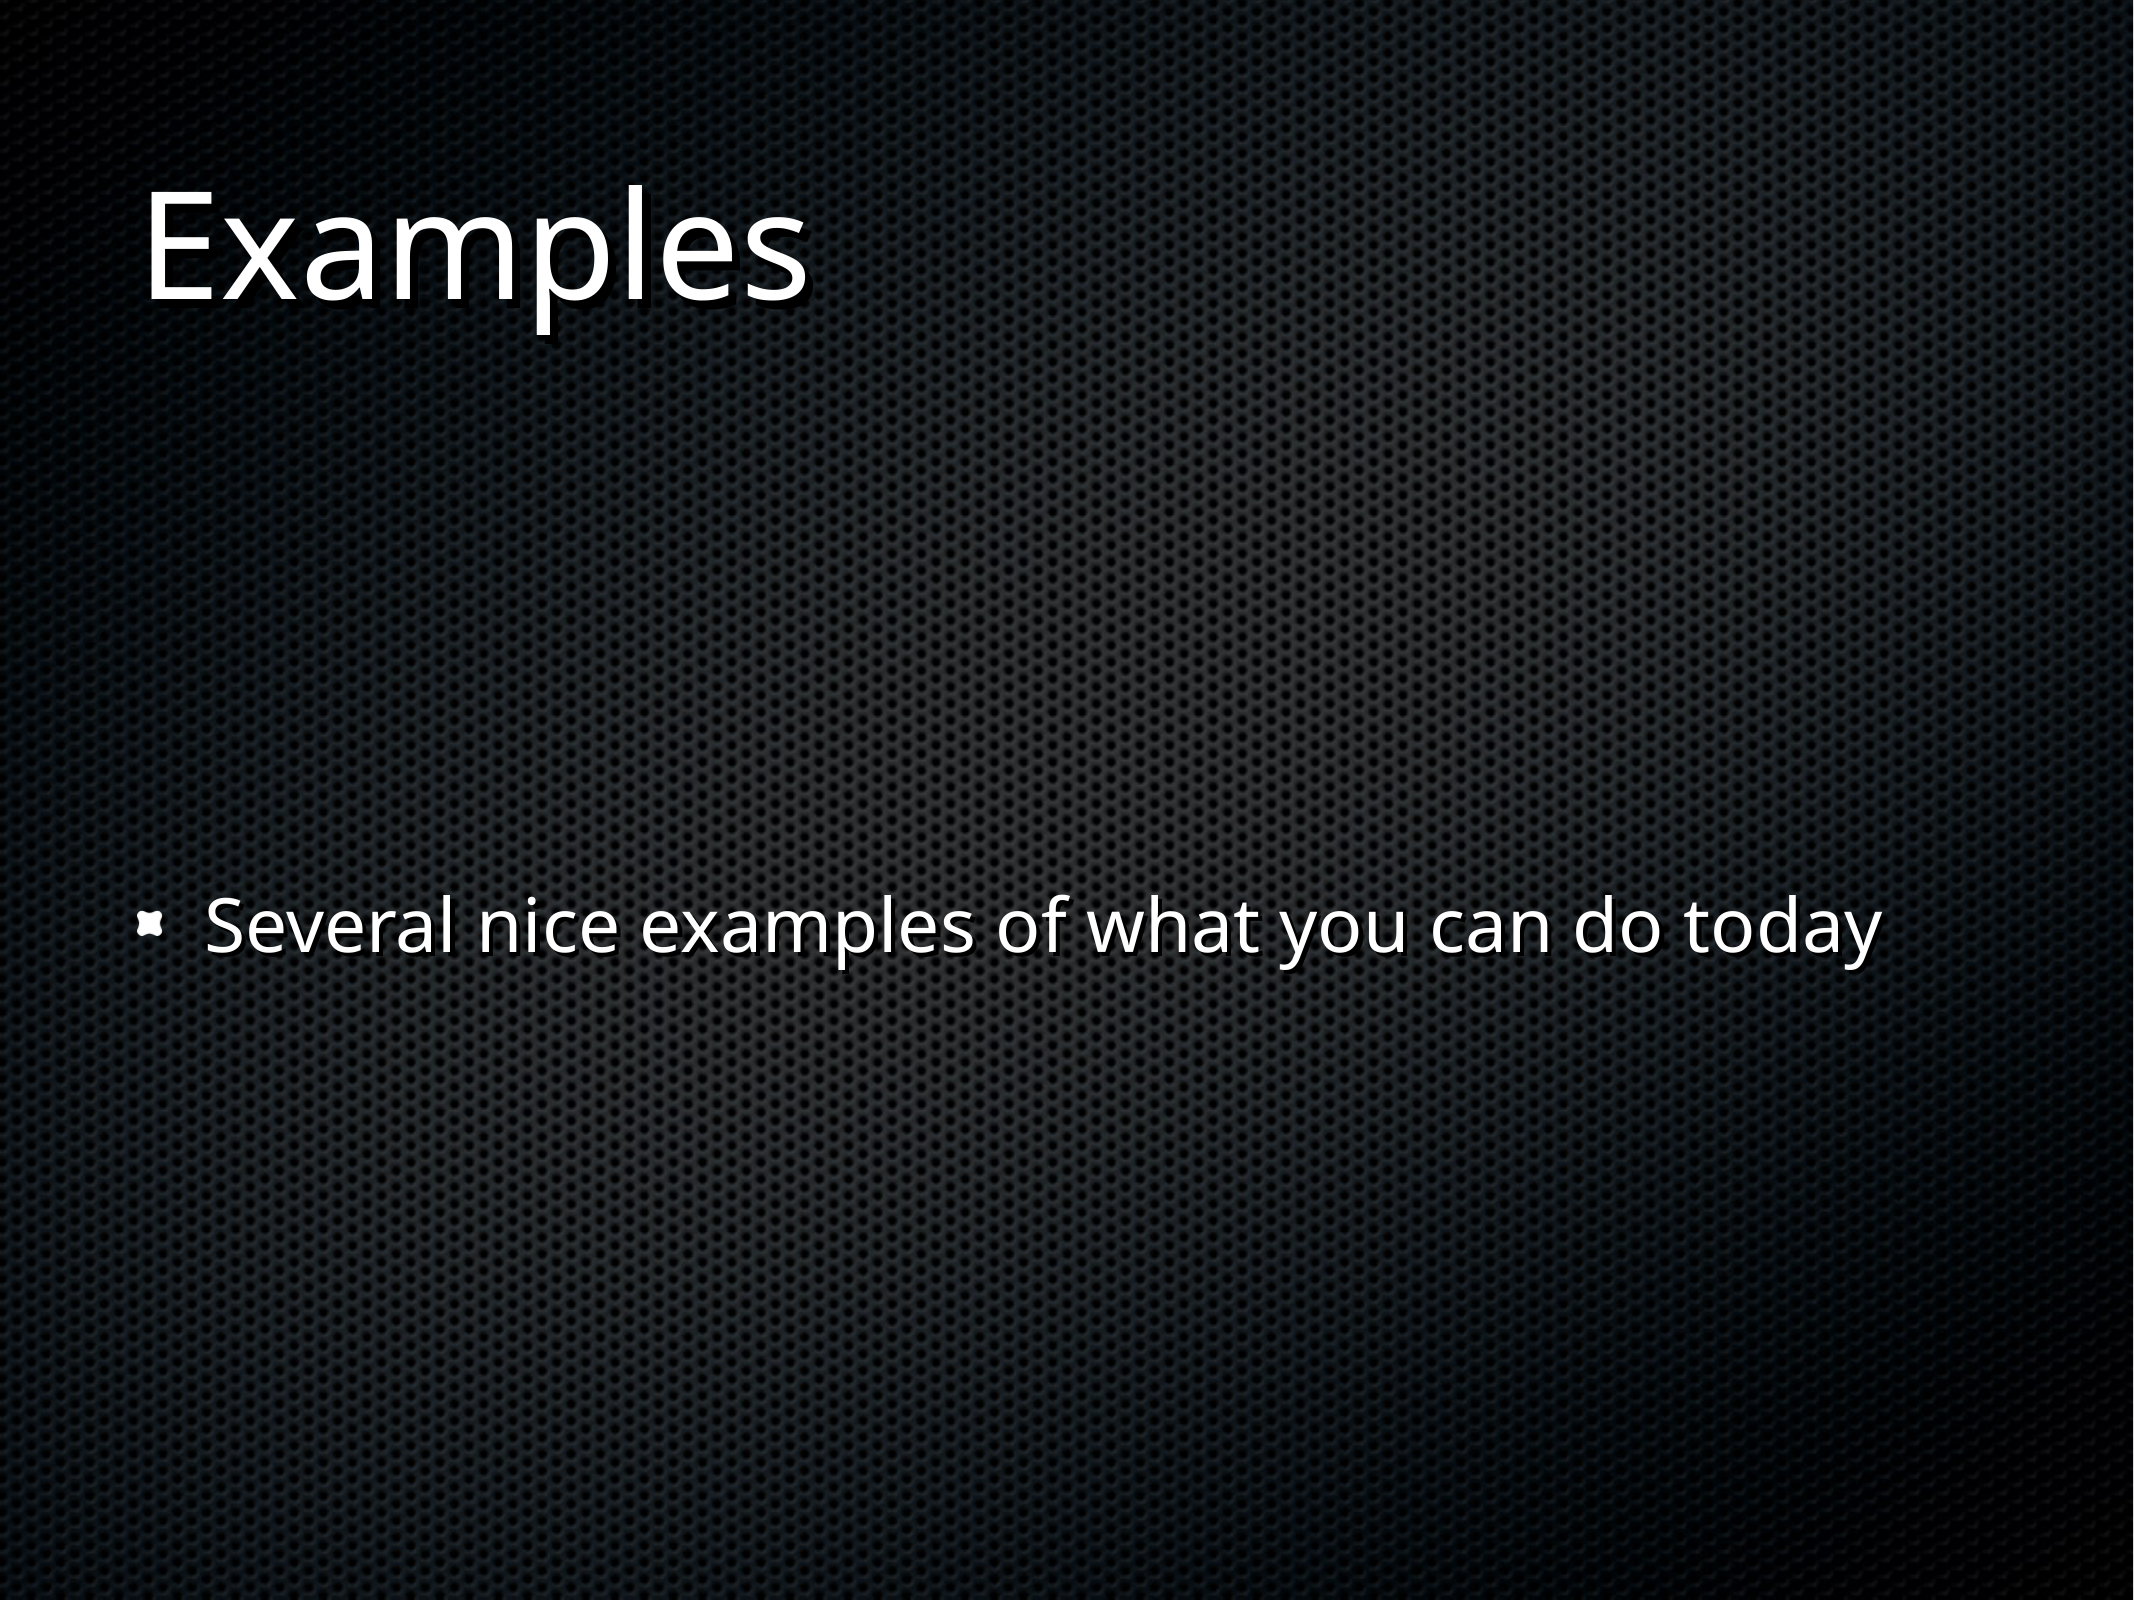

# Examples
Several nice examples of what you can do today